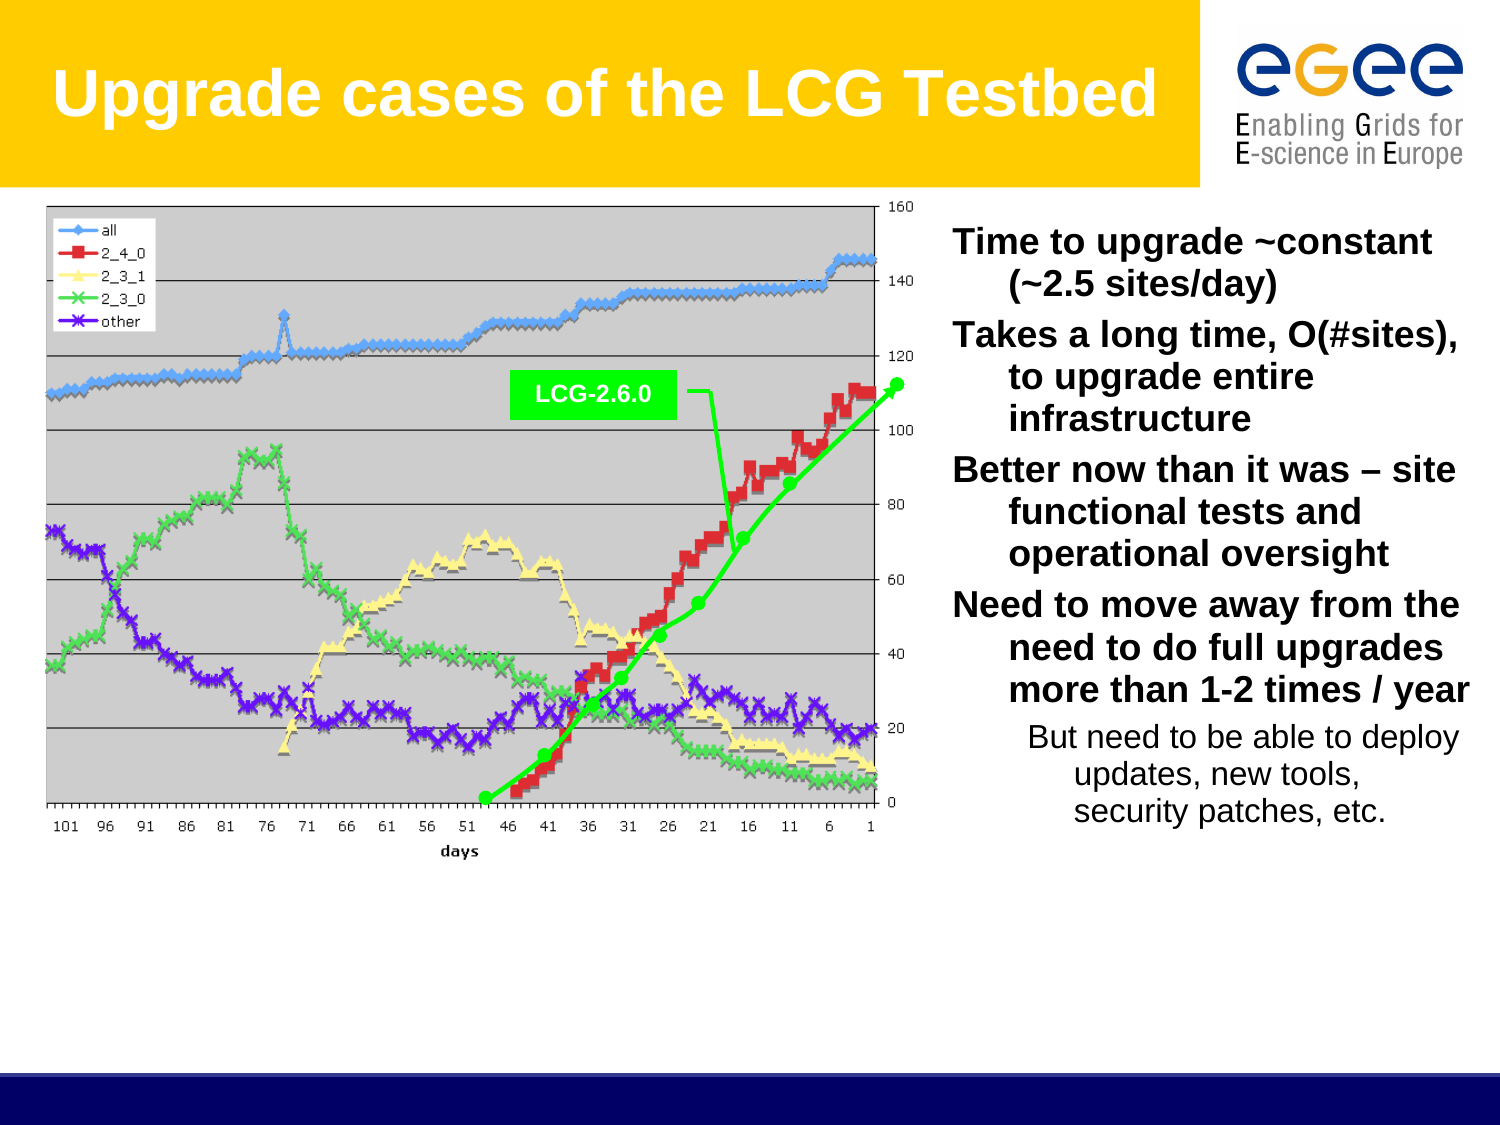

# Upgrade cases of the LCG Testbed
Time to upgrade ~constant (~2.5 sites/day)
Takes a long time, O(#sites), to upgrade entire infrastructure
Better now than it was – site functional tests and operational oversight
Need to move away from the need to do full upgrades more than 1-2 times / year
But need to be able to deploy updates, new tools, security patches, etc.
LCG-2.6.0